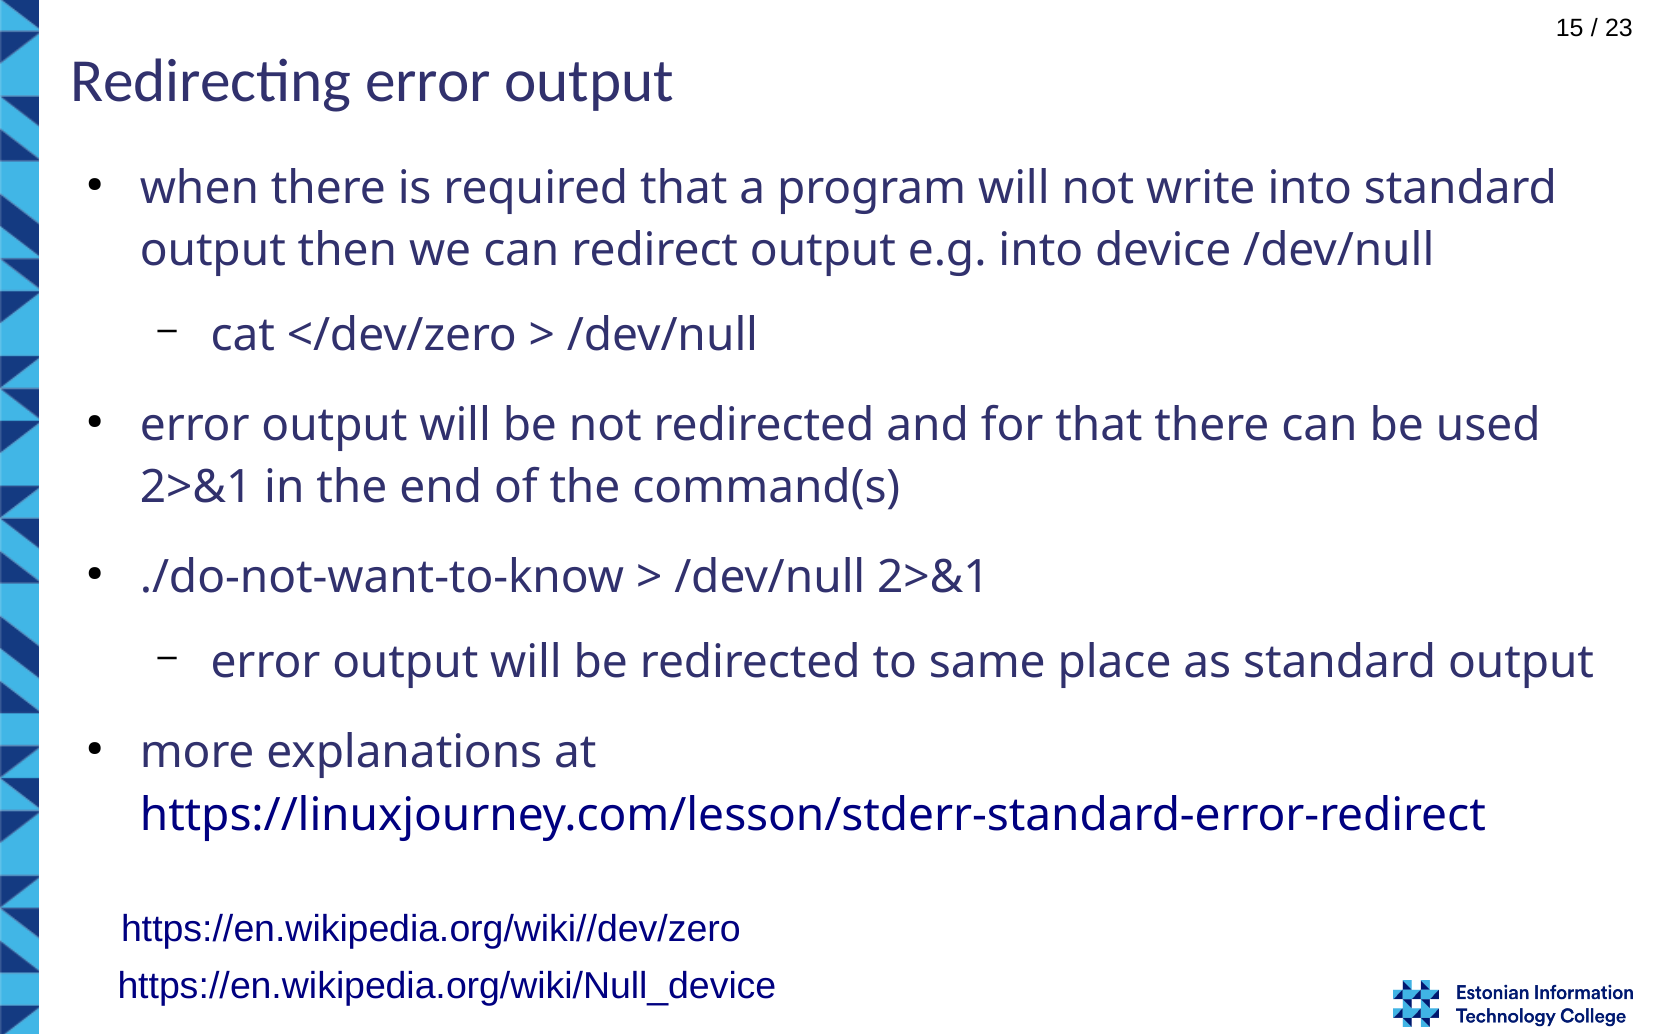

# Redirecting error output
when there is required that a program will not write into standard output then we can redirect output e.g. into device /dev/null
cat </dev/zero > /dev/null
error output will be not redirected and for that there can be used 2>&1 in the end of the command(s)
./do-not-want-to-know > /dev/null 2>&1
error output will be redirected to same place as standard output
more explanations at
https://linuxjourney.com/lesson/stderr-standard-error-redirect
https://en.wikipedia.org/wiki//dev/zero
https://en.wikipedia.org/wiki/Null_device